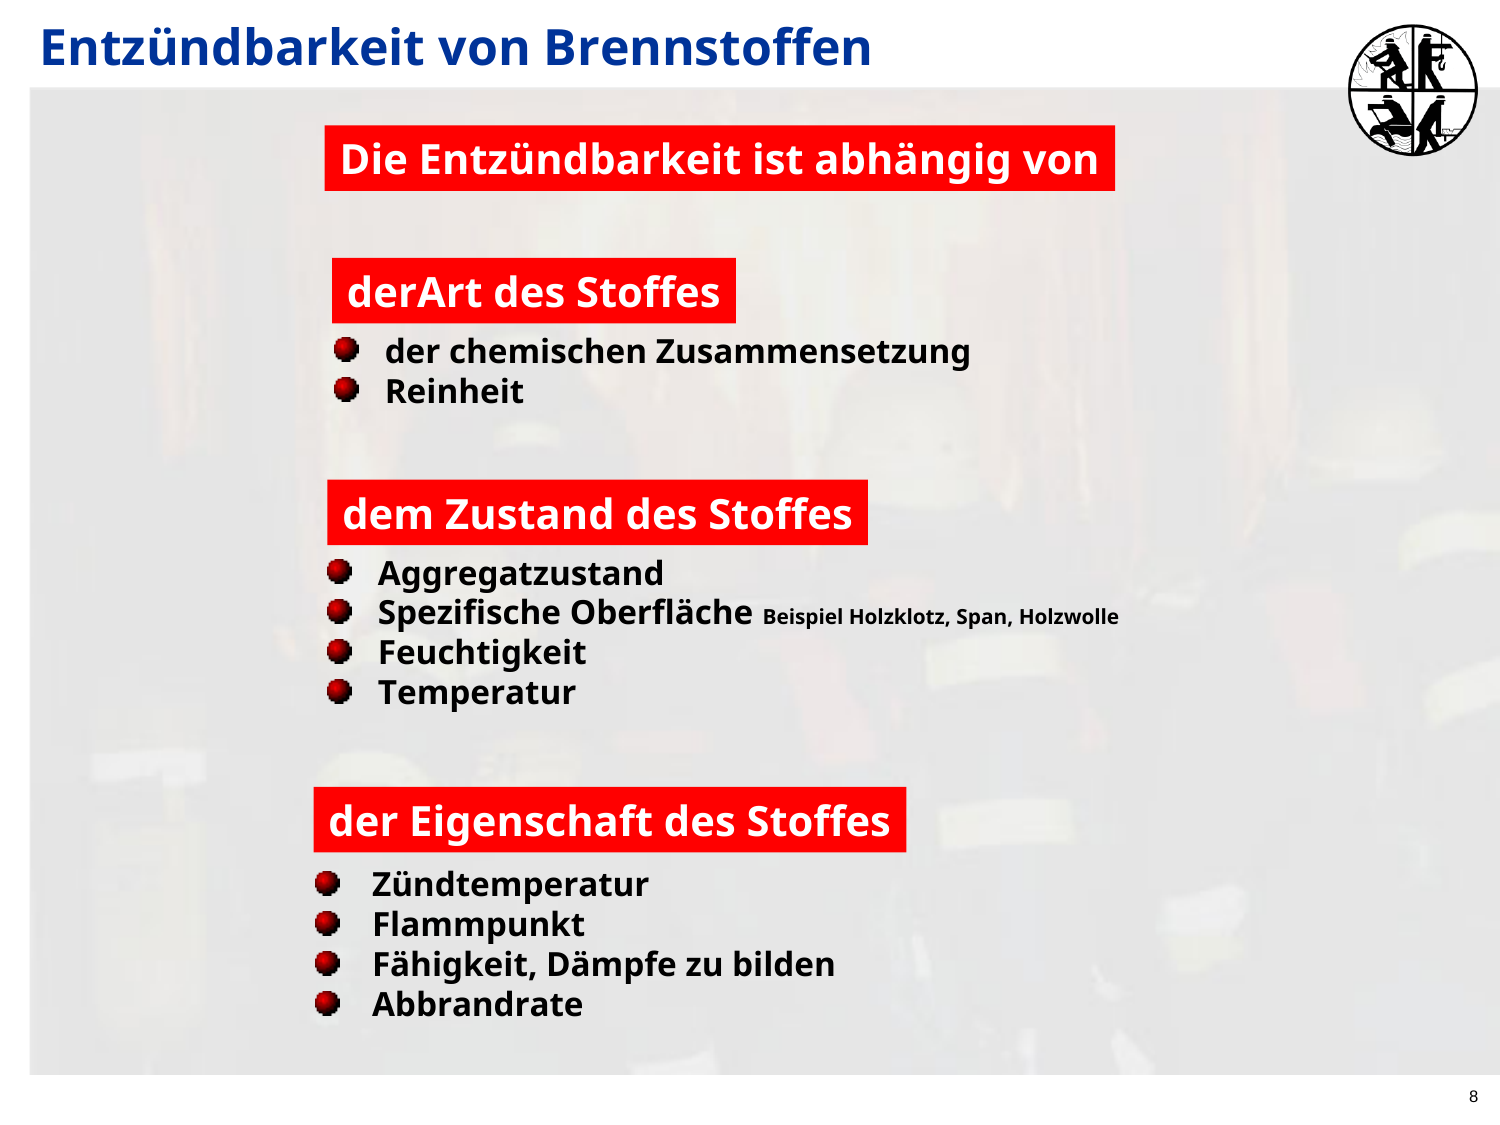

# Entzündbarkeit von Brennstoffen
Die Entzündbarkeit ist abhängig von
derArt des Stoffes
 der chemischen Zusammensetzung
 Reinheit
dem Zustand des Stoffes
 Aggregatzustand
 Spezifische Oberfläche Beispiel Holzklotz, Span, Holzwolle
 Feuchtigkeit
 Temperatur
der Eigenschaft des Stoffes
Zündtemperatur
Flammpunkt
Fähigkeit, Dämpfe zu bilden
Abbrandrate